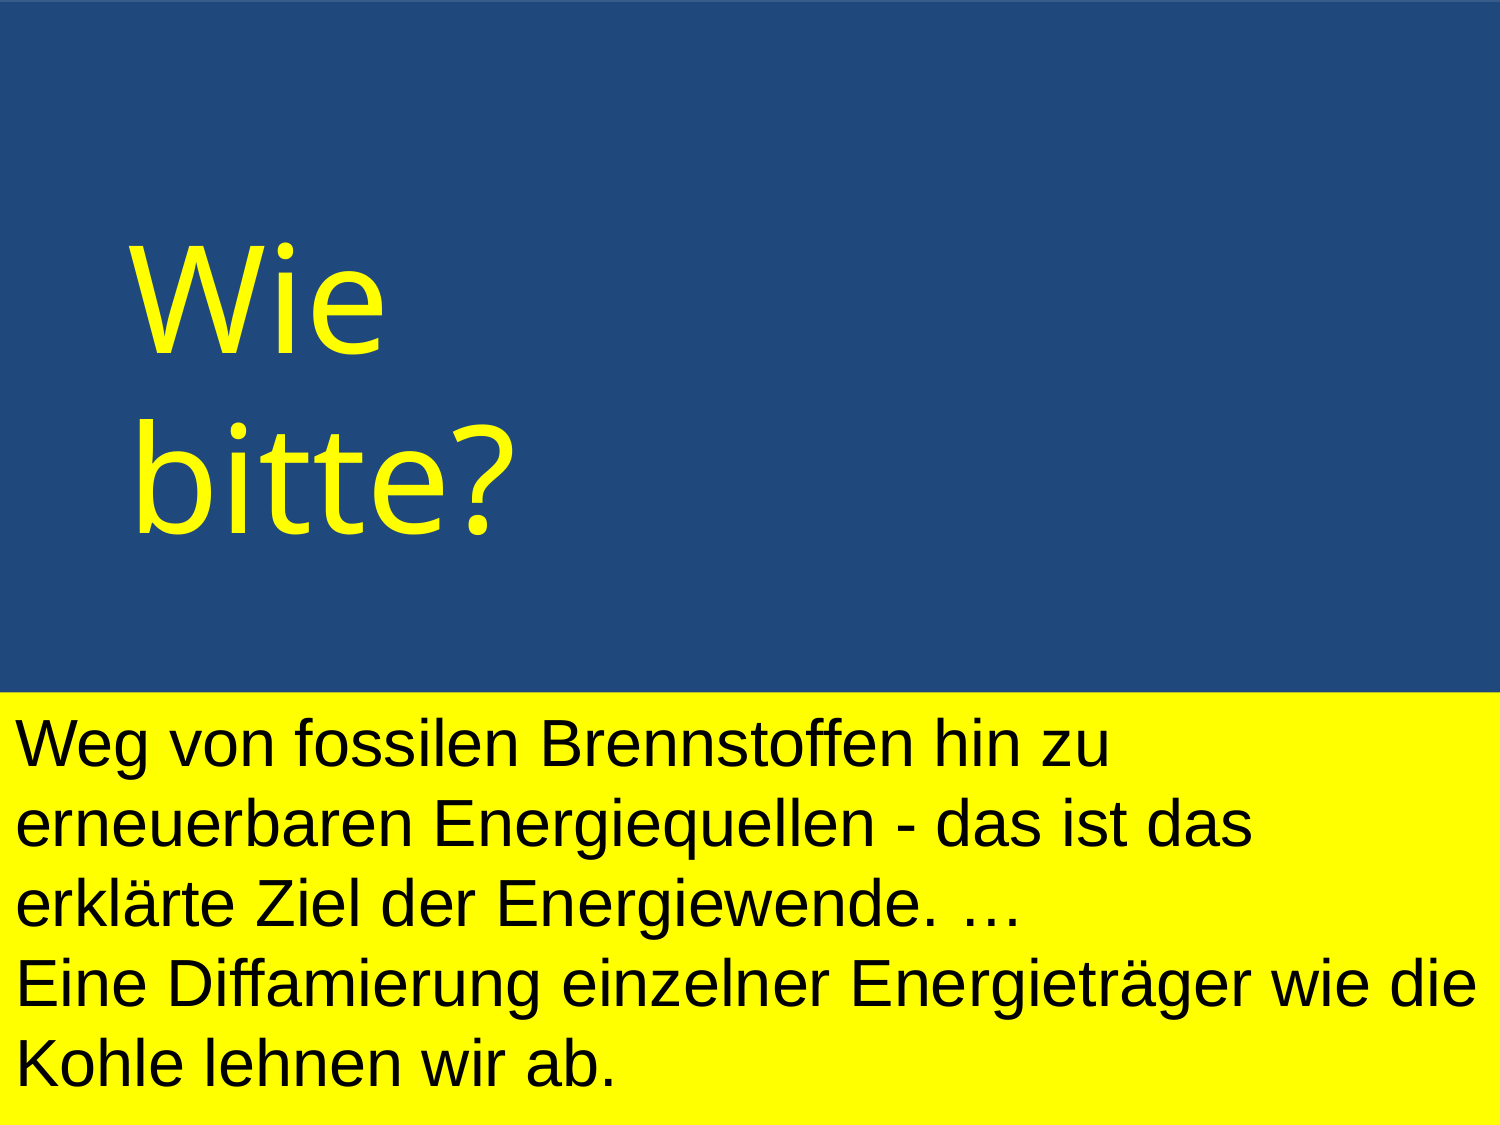

# 3. Energiewende bremsen
Wie
bitte?
Laut Geschäftsbericht 2012 bei RWE:
227,1 Mrd. Kilowattstunden (kWh) Strom
36 % durch Braunkohle, 27 % mit Steinkohle
17 % auf Gas, 14 % auf Kernenergie
Erneuerbare Energien nur 5 %
Nordrhein-Westfalen: Etwas mehr als 5% erneuerbare Energie, das ist sehr, sehr wenig …
Fossile Brennstoffe erset-zen mit … Braunkohle???
Rede des RWE-Chefs Terium auf der Aktionärs-versammlung 2013
Weg von fossilen Brennstoffen hin zu erneuerbaren Energiequellen - das ist das erklärte Ziel der Energiewende. …
Eine Diffamierung einzelner Energieträger wie die Kohle lehnen wir ab.
Nochmal ...
Sonne, Wasser oder Wind können auch langfristig nicht mehr als 4% unseres Strombedarfs decken.
Anzeige „Ihre Stromversorger“ (u.a. RWE, VEW) am 26.6.1993